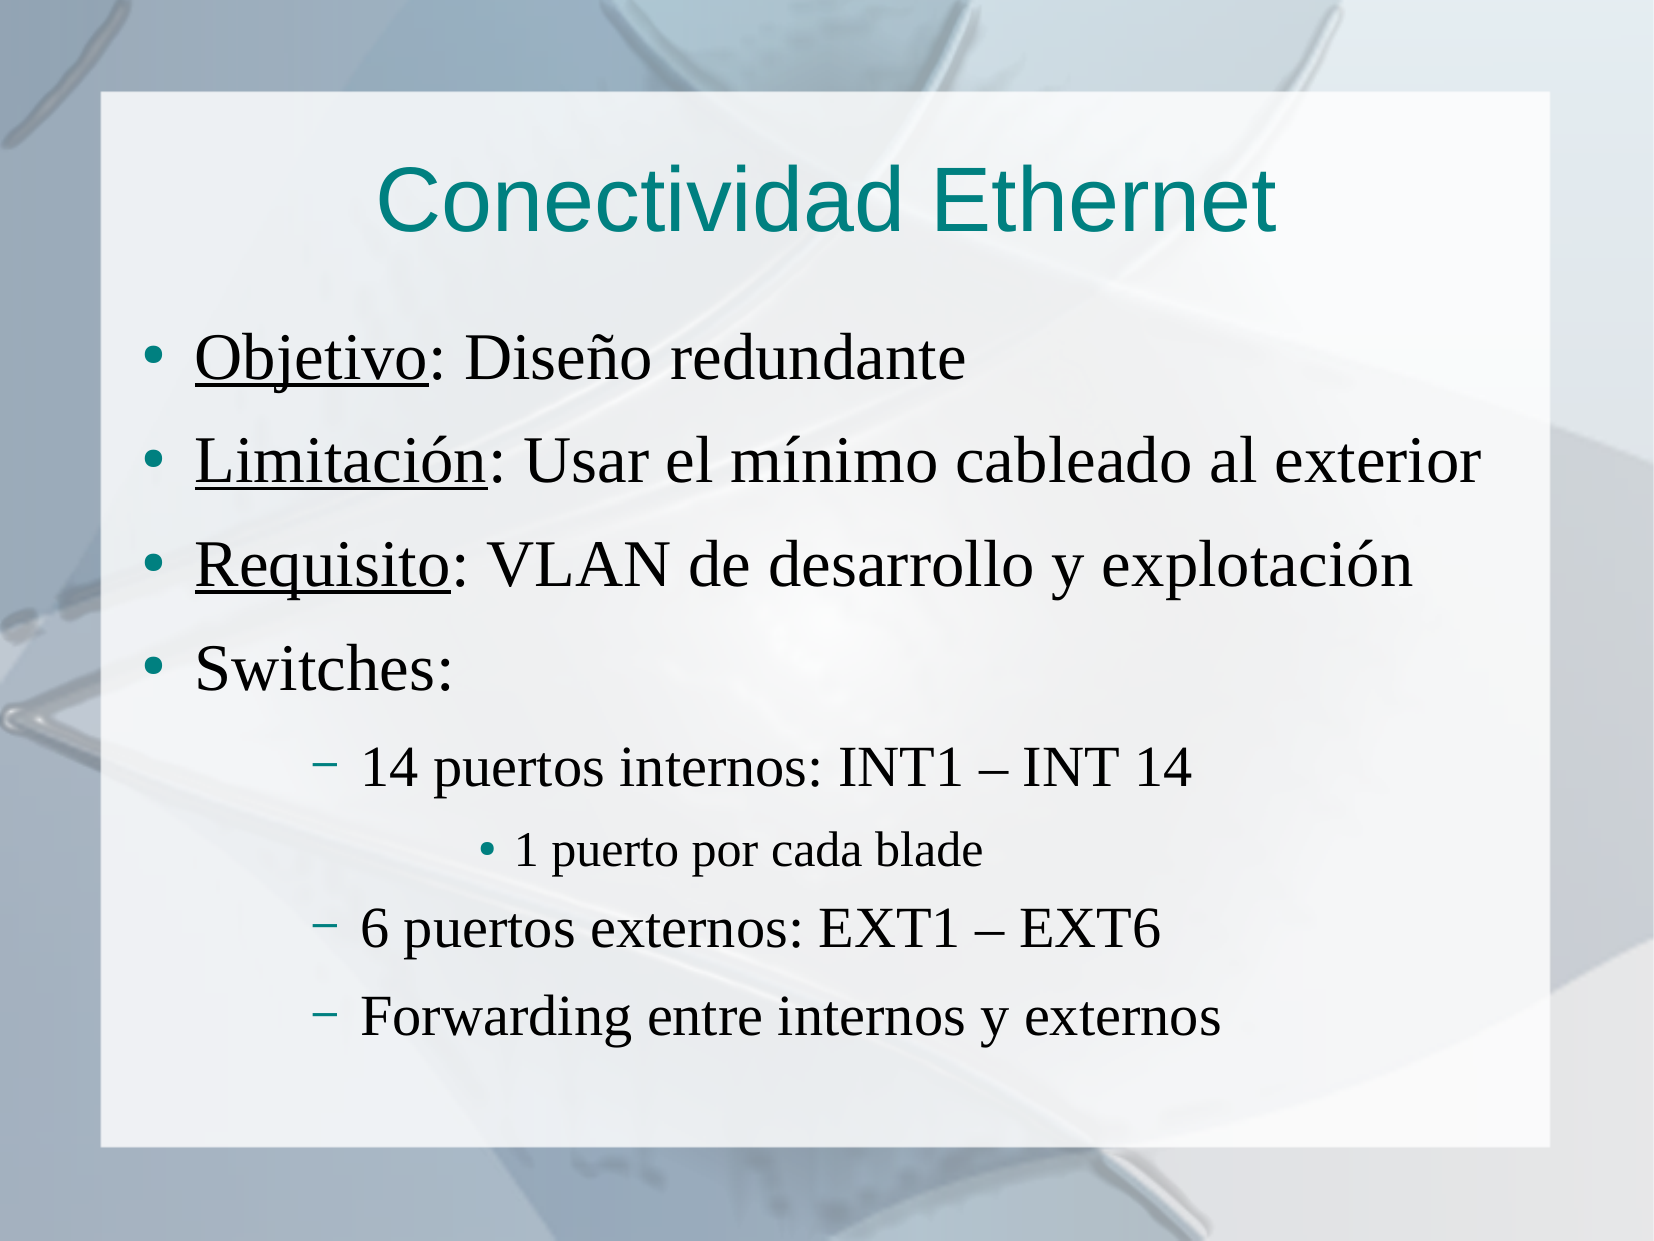

# Conectividad Ethernet
Objetivo: Diseño redundante
Limitación: Usar el mínimo cableado al exterior
Requisito: VLAN de desarrollo y explotación
Switches:
14 puertos internos: INT1 – INT 14
1 puerto por cada blade
6 puertos externos: EXT1 – EXT6
Forwarding entre internos y externos